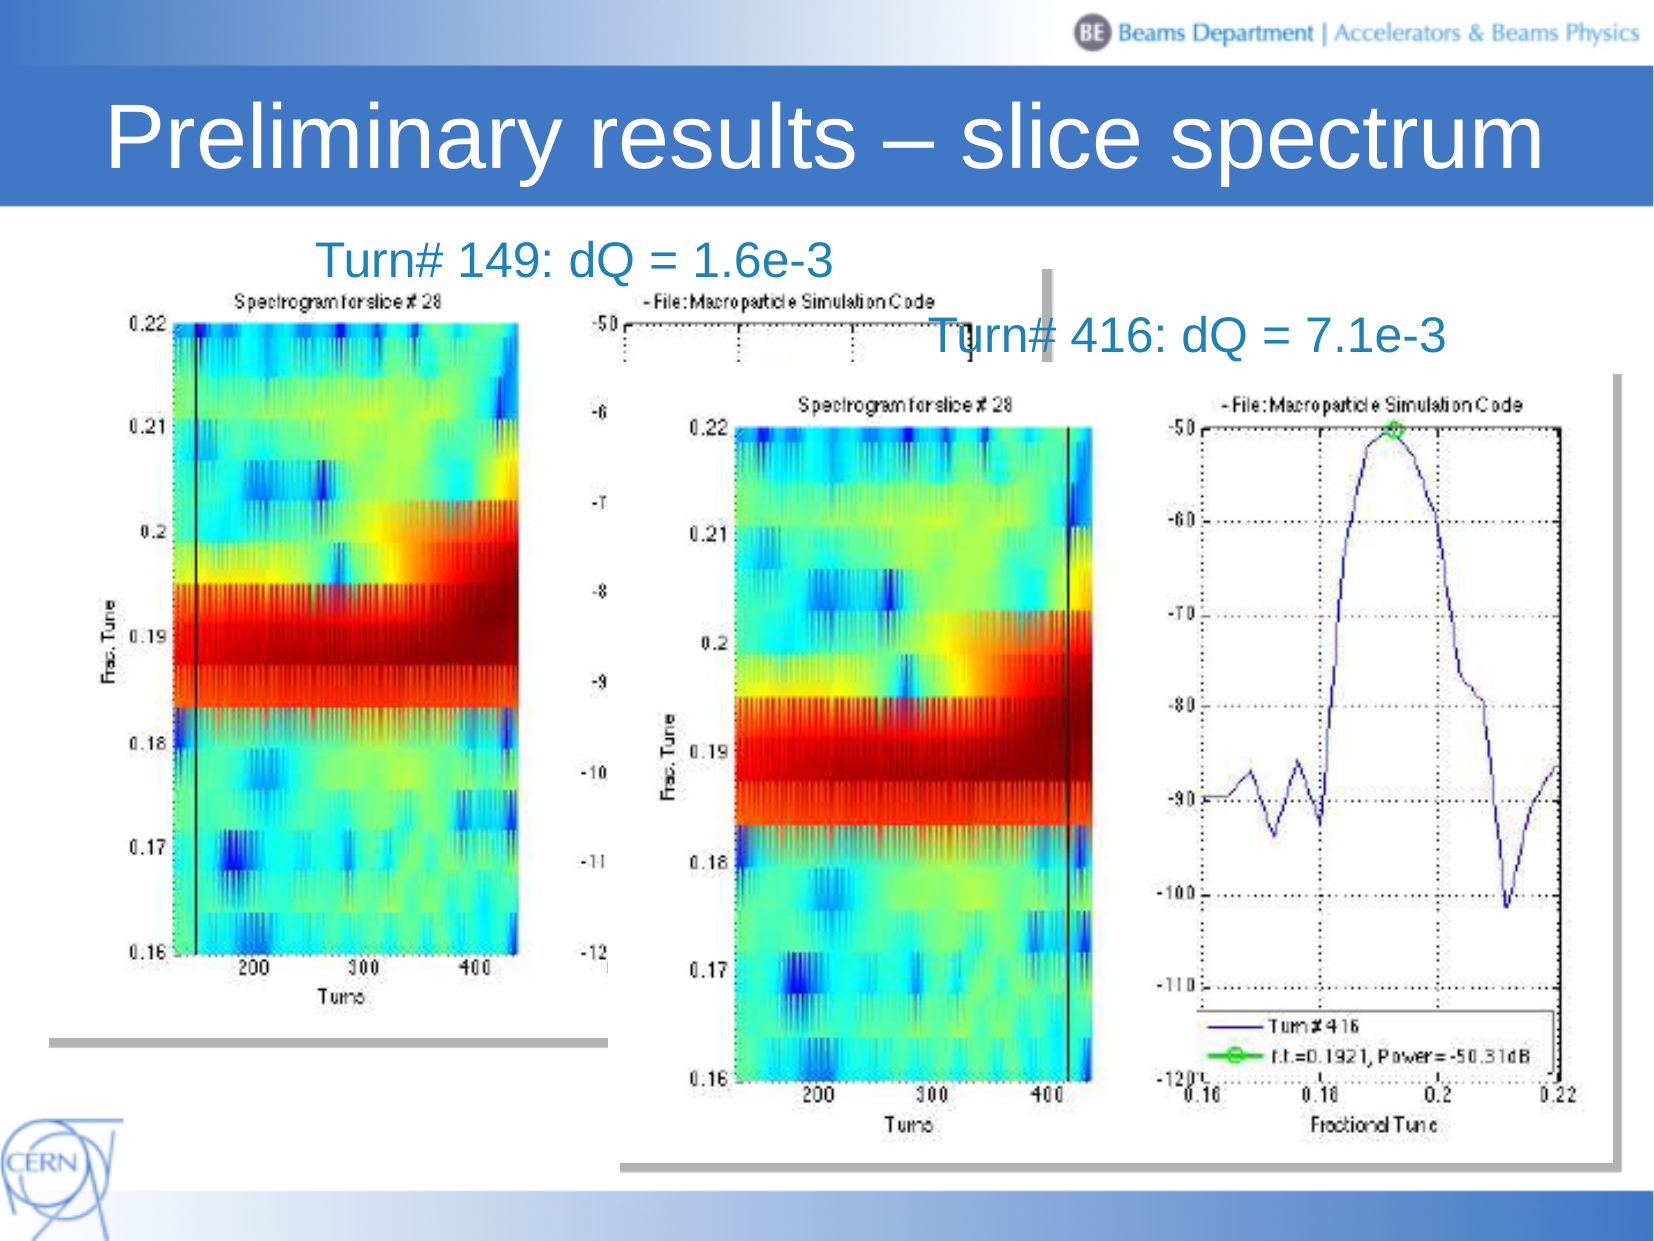

# Preliminary results – slice spectrum
Turn# 149: dQ = 1.6e-3
Turn# 416: dQ = 7.1e-3